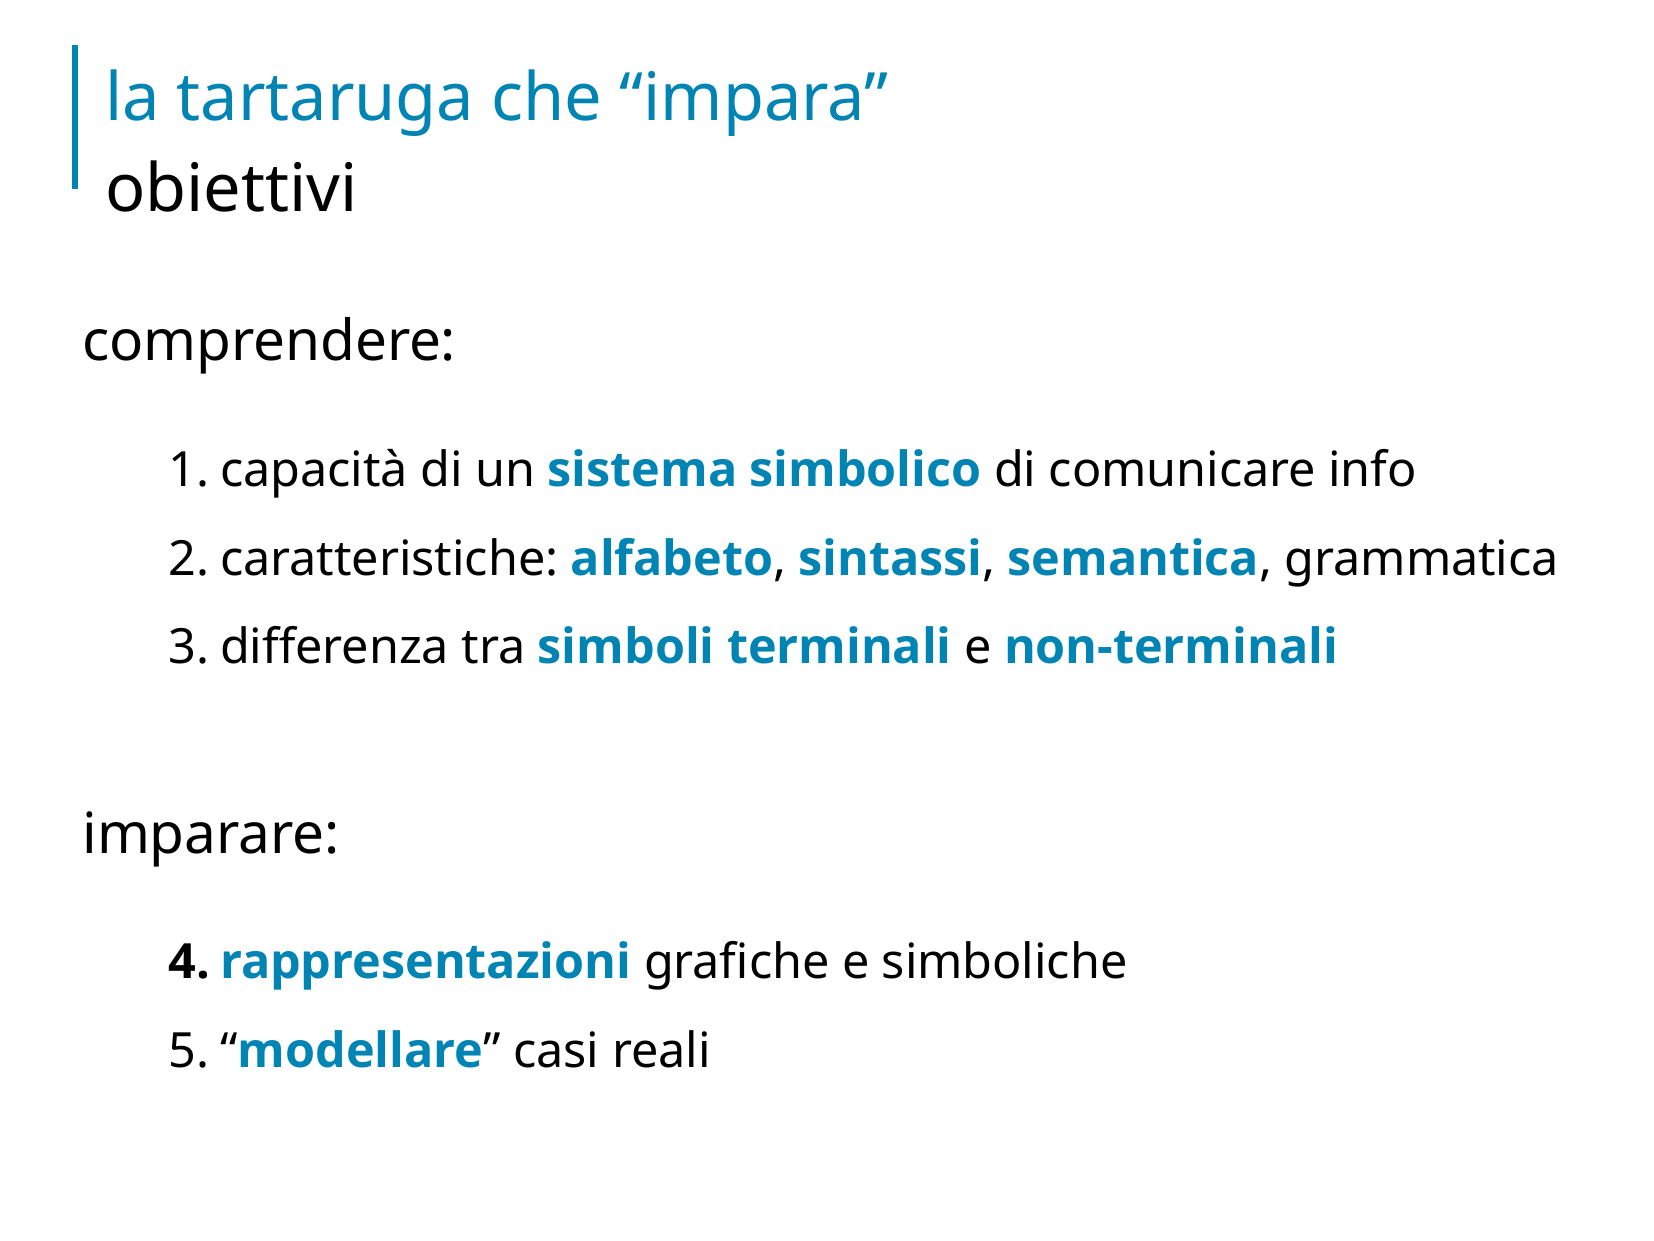

# la tartaruga che “impara” obiettivi
comprendere:
capacità di un sistema simbolico di comunicare info
caratteristiche: alfabeto, sintassi, semantica, grammatica
differenza tra simboli terminali e non-terminali
imparare:
rappresentazioni grafiche e simboliche
“modellare” casi reali